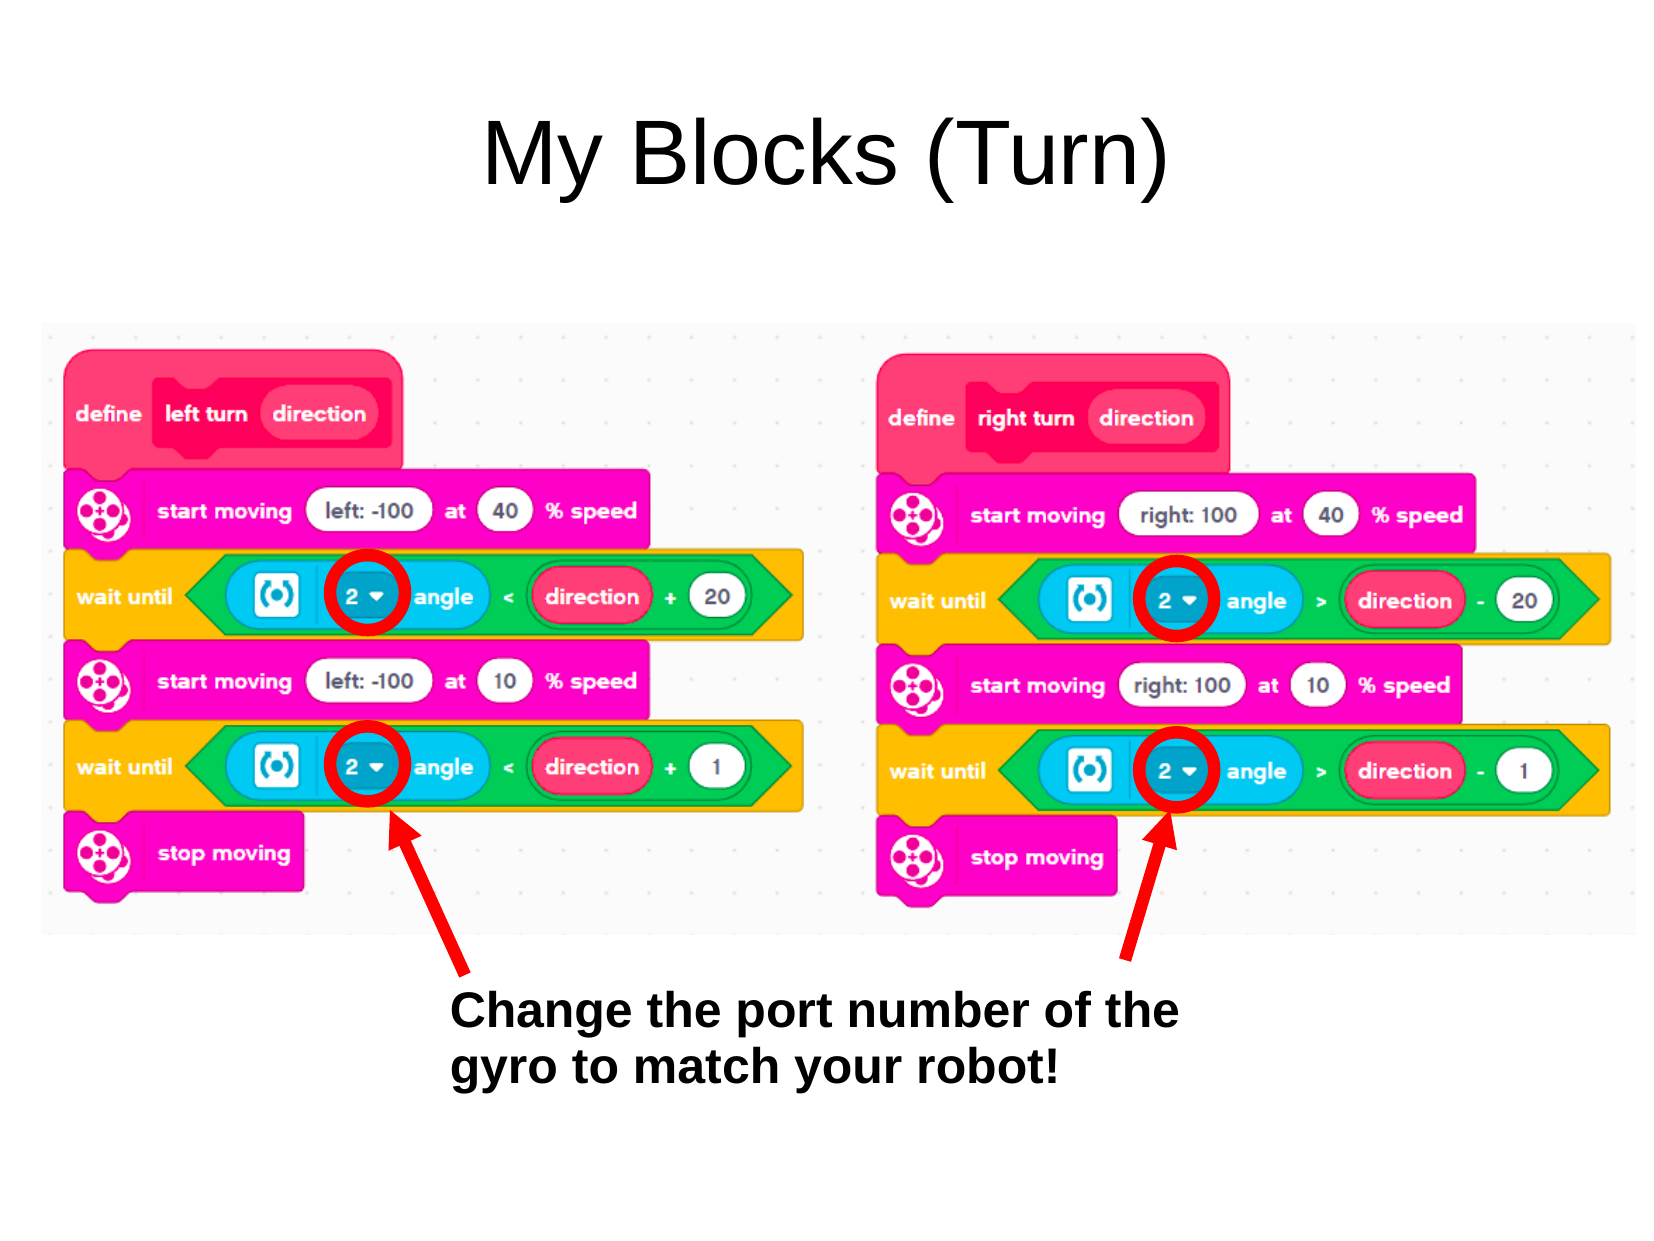

# My Blocks (Turn)
Change the port number of the gyro to match your robot!